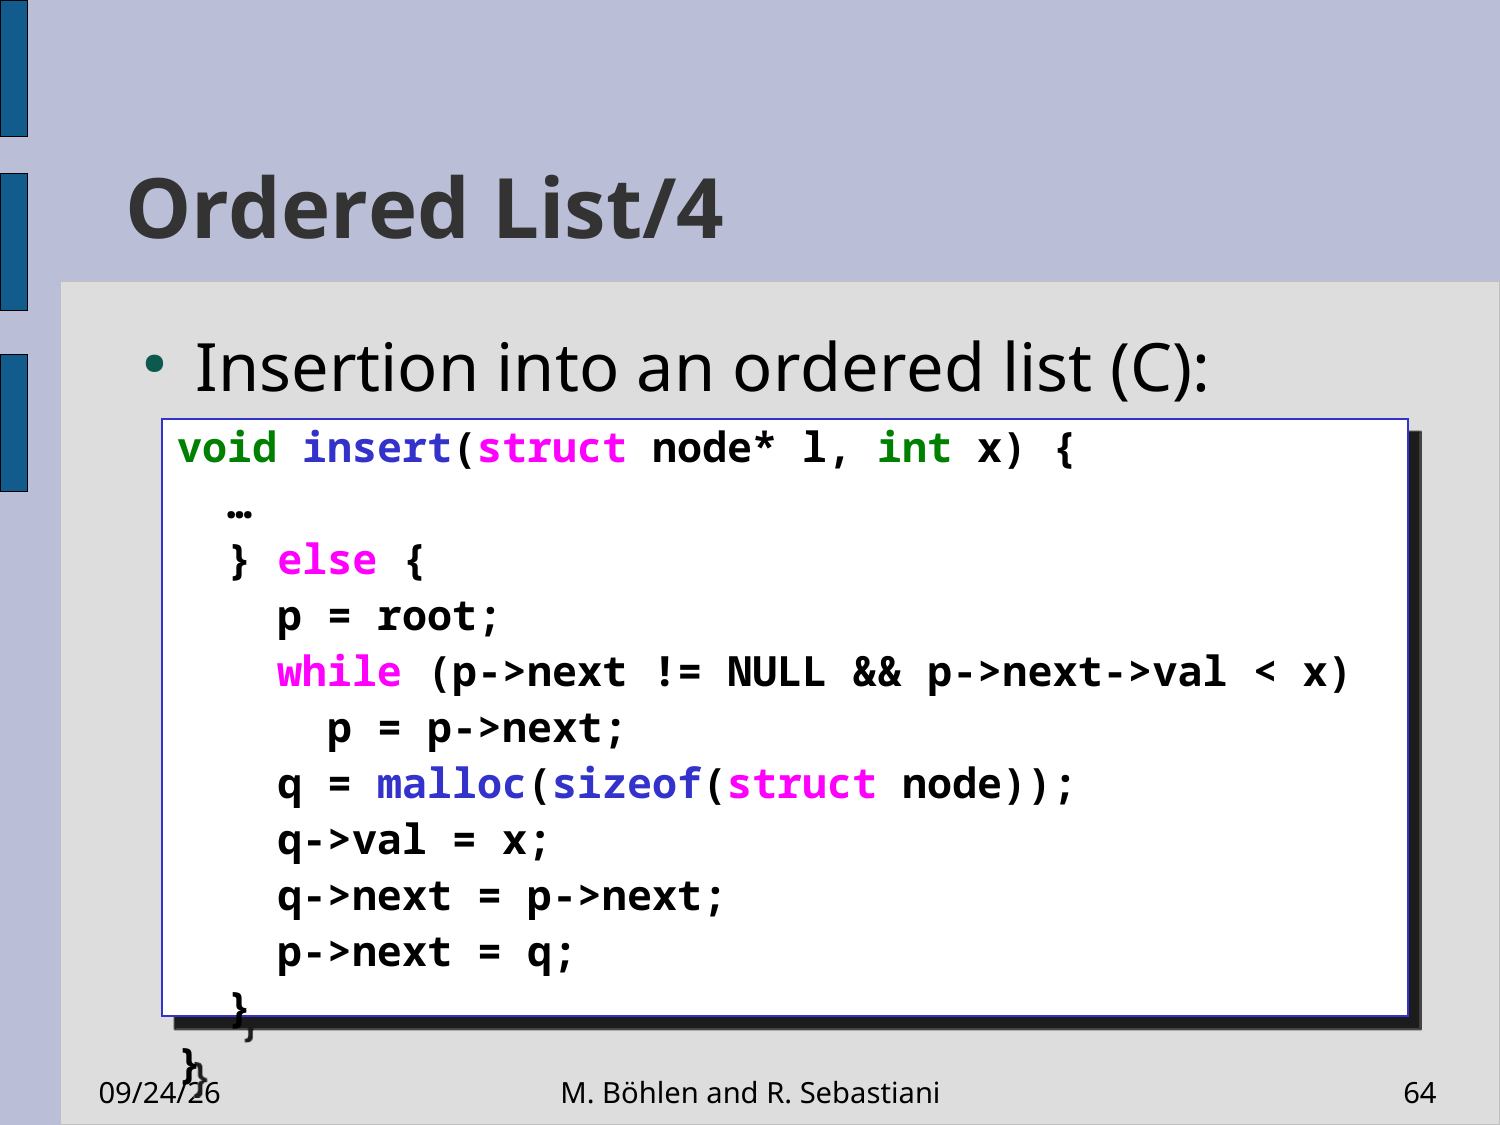

# Ordered List/4
Insertion into an ordered list (C):
void insert(struct node* l, int x) {
 …
 } else {
 p = root;
 while (p->next != NULL && p->next->val < x)
 p = p->next;
 q = malloc(sizeof(struct node));
 q->val = x;
 q->next = p->next;
 p->next = q;
 }
}
M. Böhlen and R. Sebastiani
64